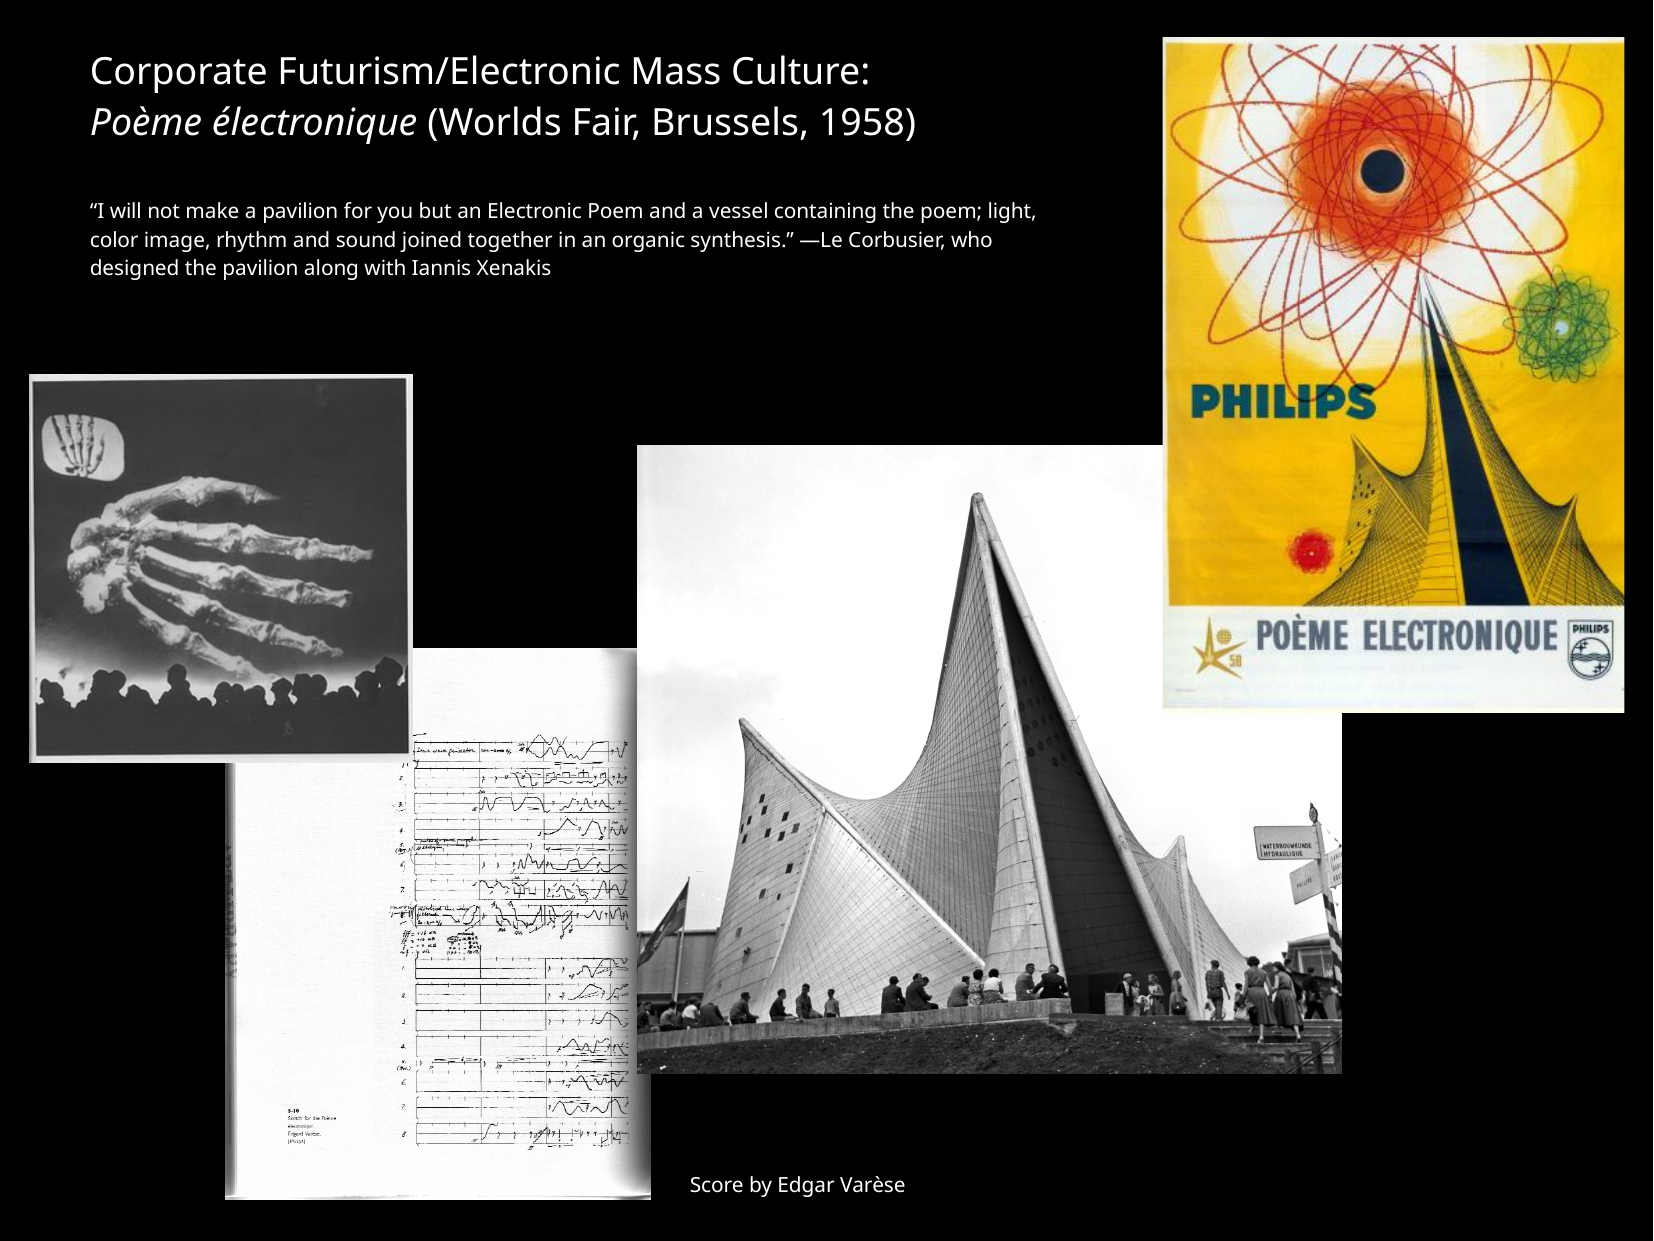

Corporate Futurism/Electronic Mass Culture:
Poème électronique (Worlds Fair, Brussels, 1958)
“I will not make a pavilion for you but an Electronic Poem and a vessel containing the poem; light, color image, rhythm and sound joined together in an organic synthesis.” —Le Corbusier, who designed the pavilion along with Iannis Xenakis
Score by Edgar Varèse